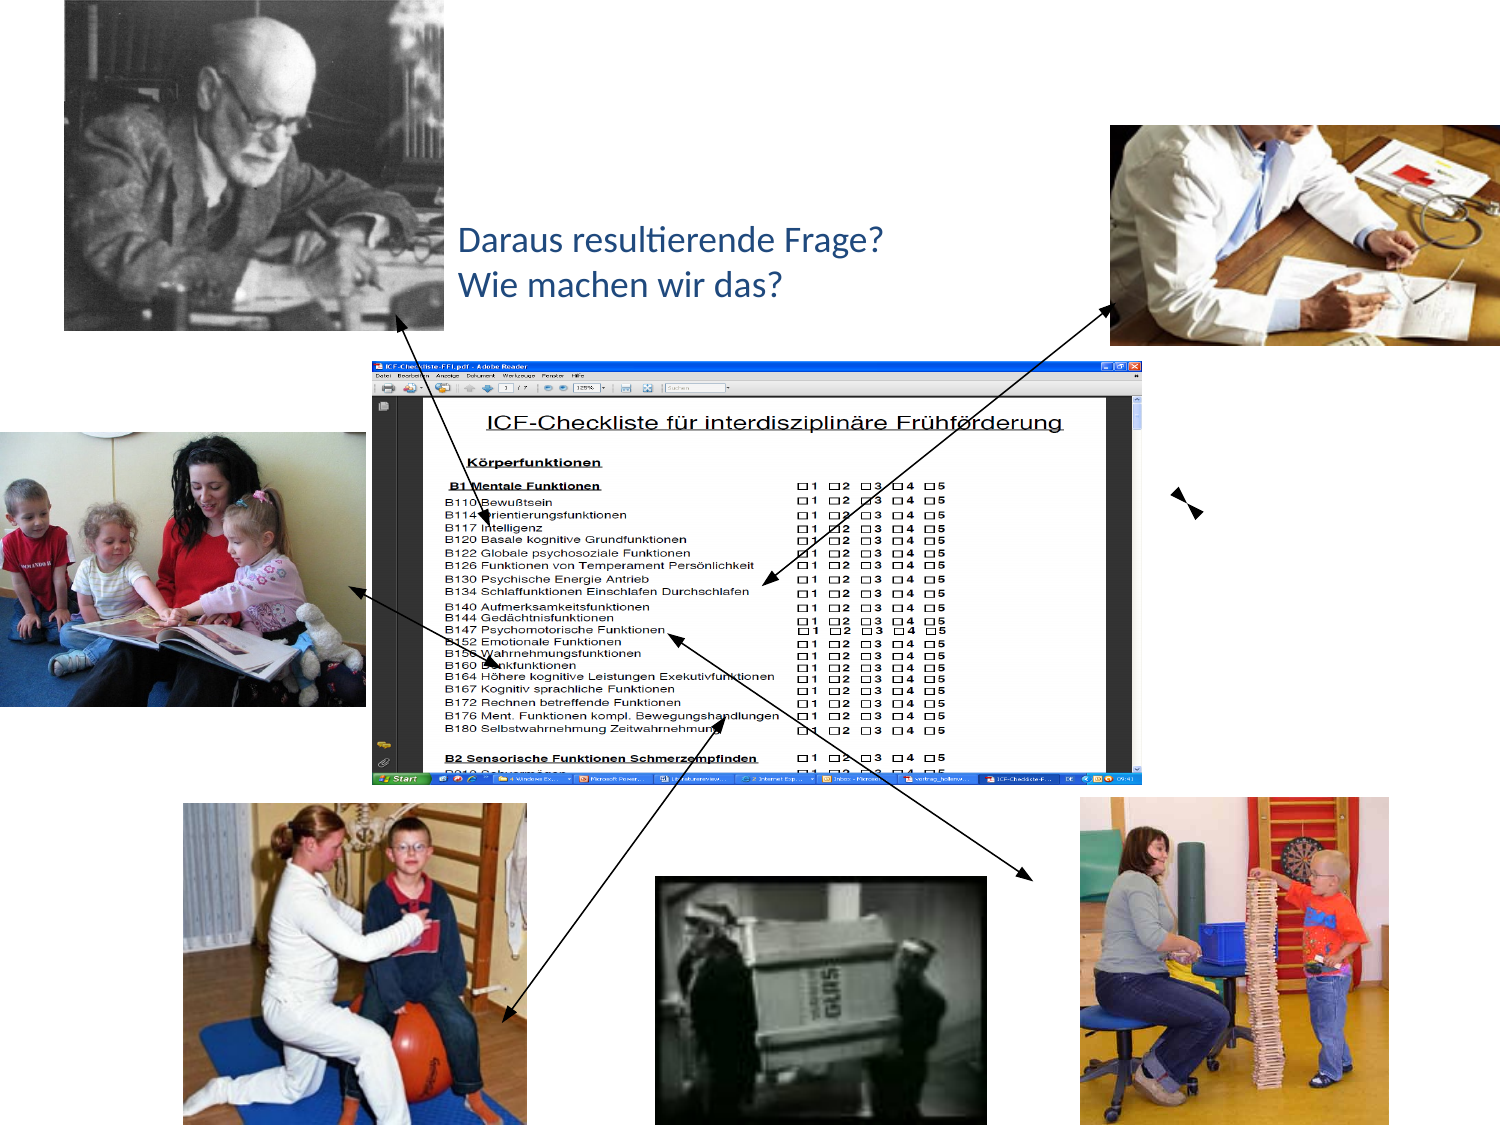

Daraus resultierende Frage?
Wie machen wir das?